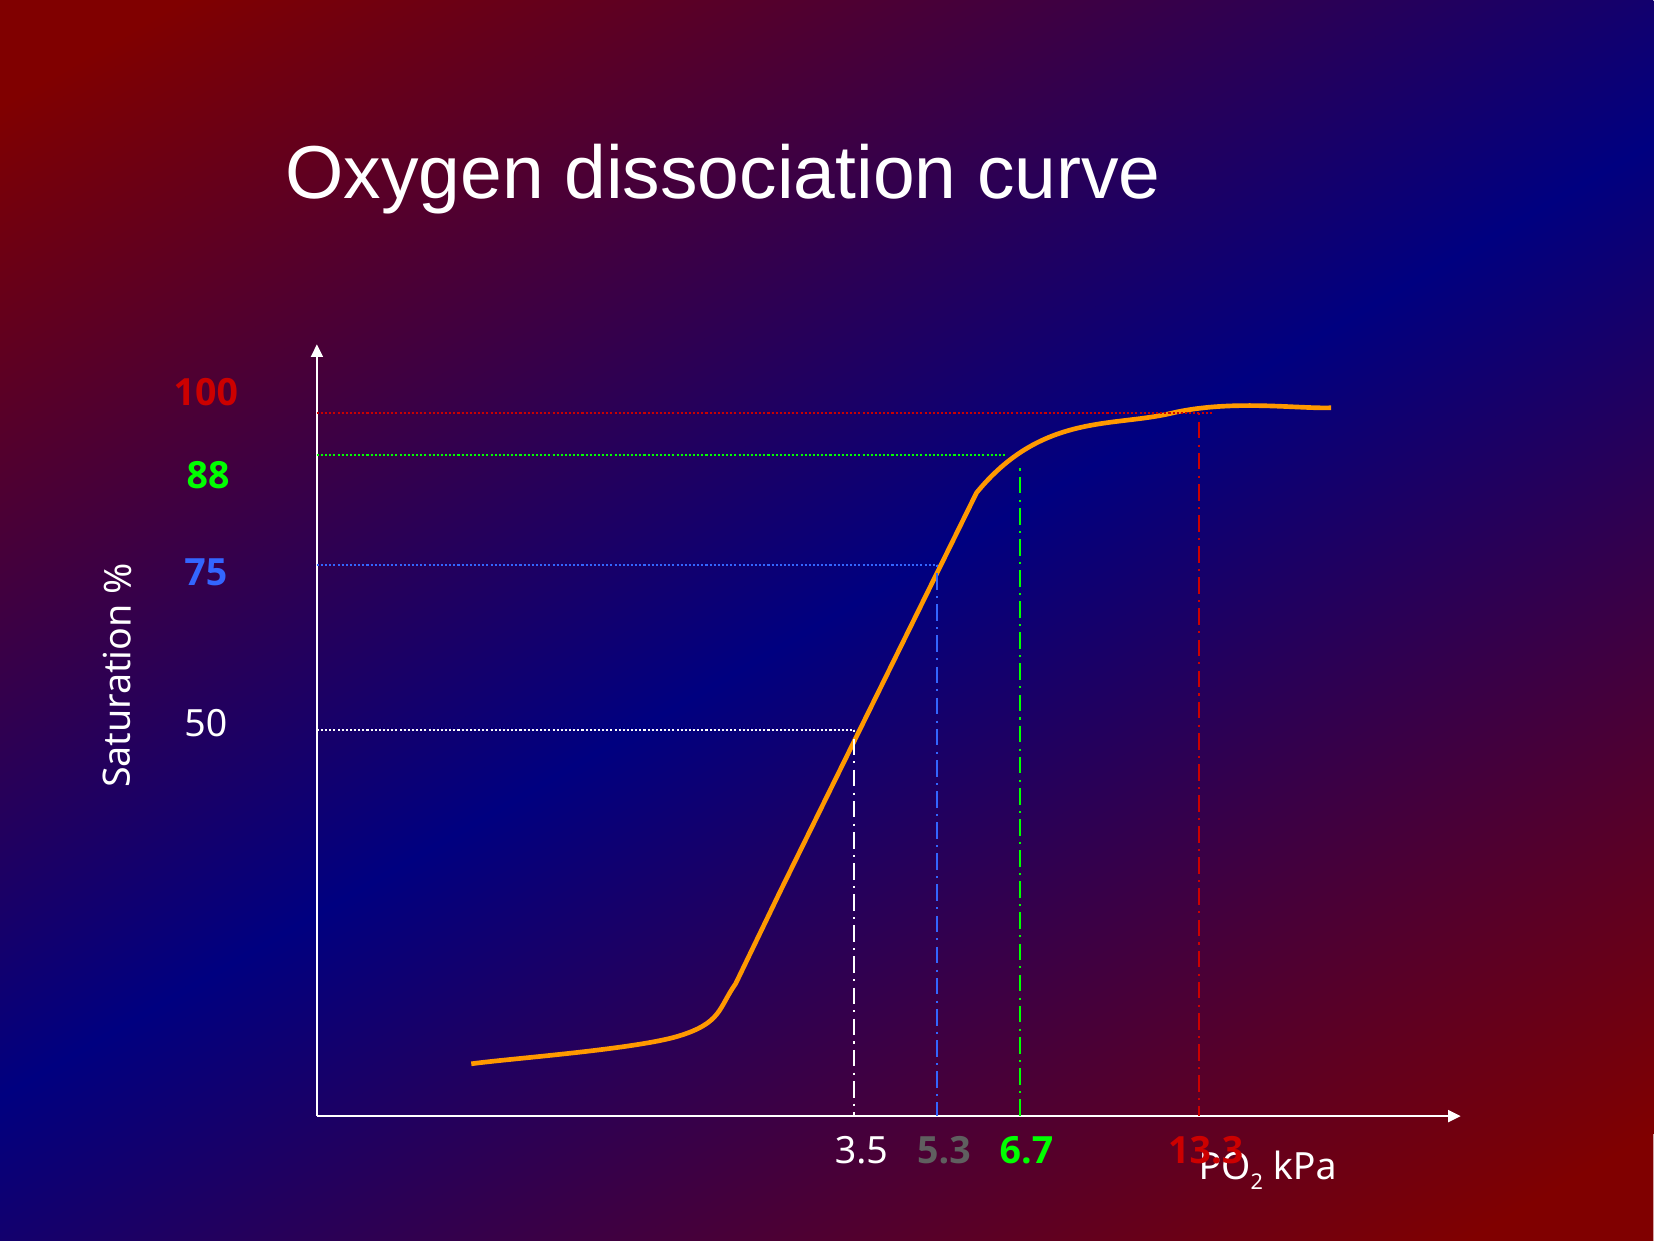

# Oxygen dissociation curve
100
88
75
Saturation %
50
3.5
5.3
6.7
13.3
PO2 kPa